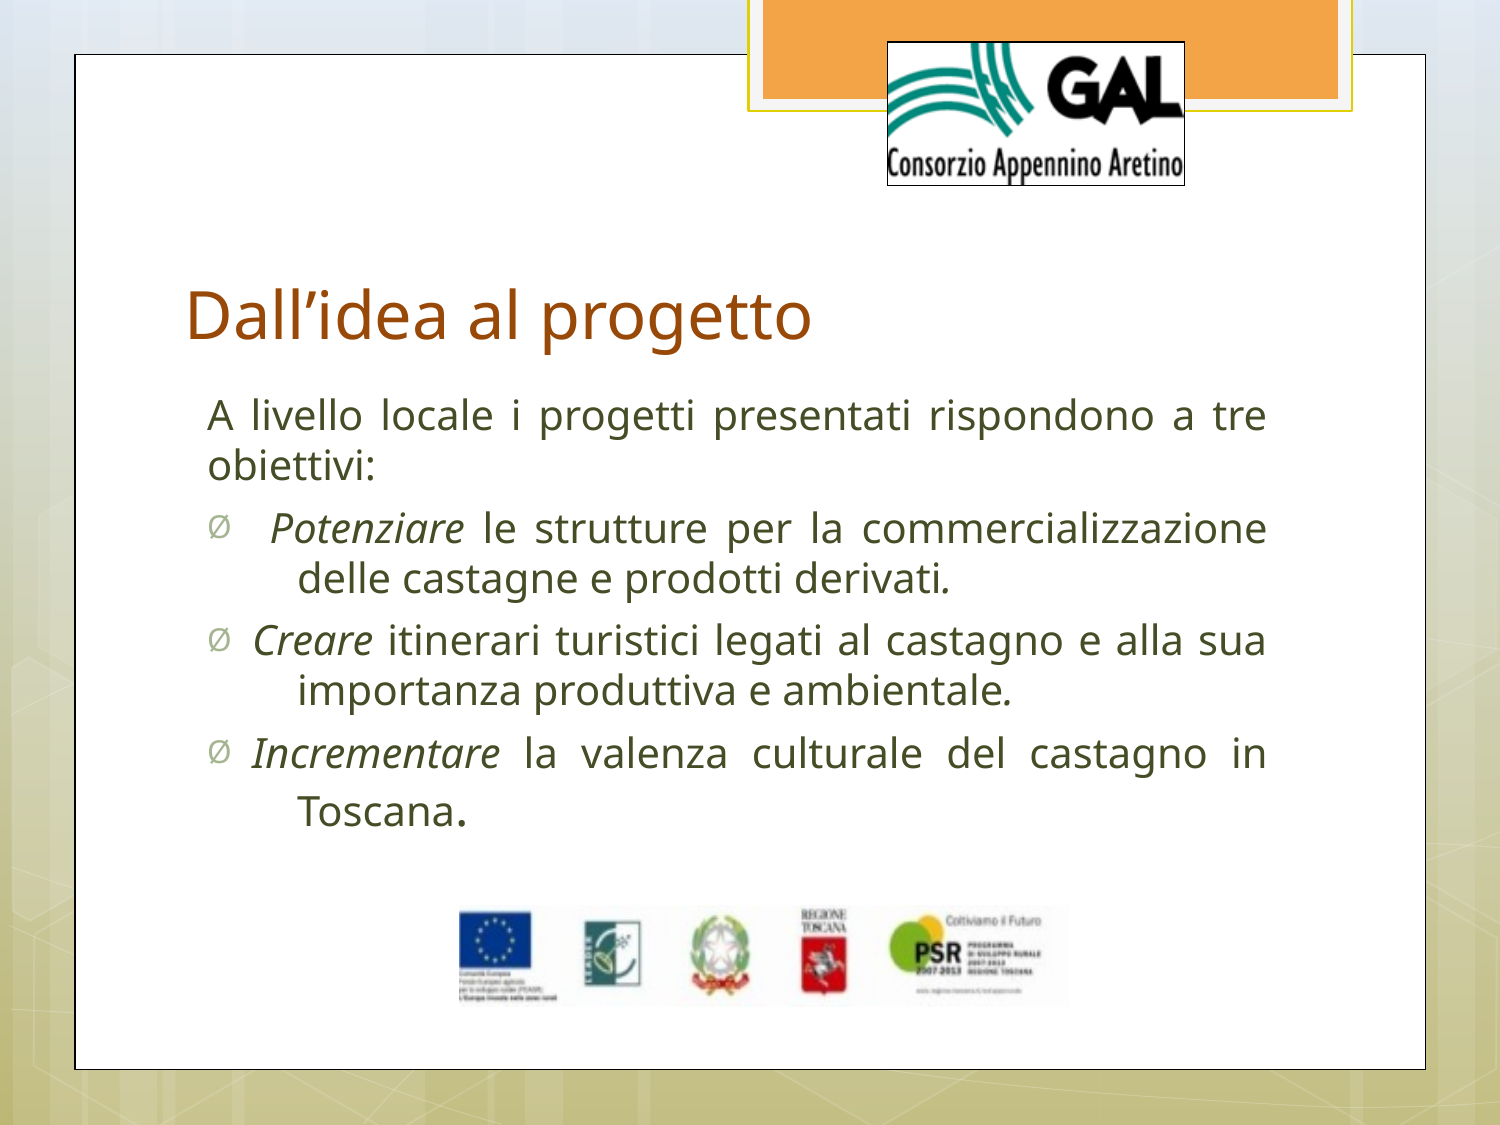

Dall’idea al progetto
# A livello locale i progetti presentati rispondono a tre obiettivi:
 Potenziare le strutture per la commercializzazione delle castagne e prodotti derivati.
Creare itinerari turistici legati al castagno e alla sua importanza produttiva e ambientale.
Incrementare la valenza culturale del castagno in Toscana.